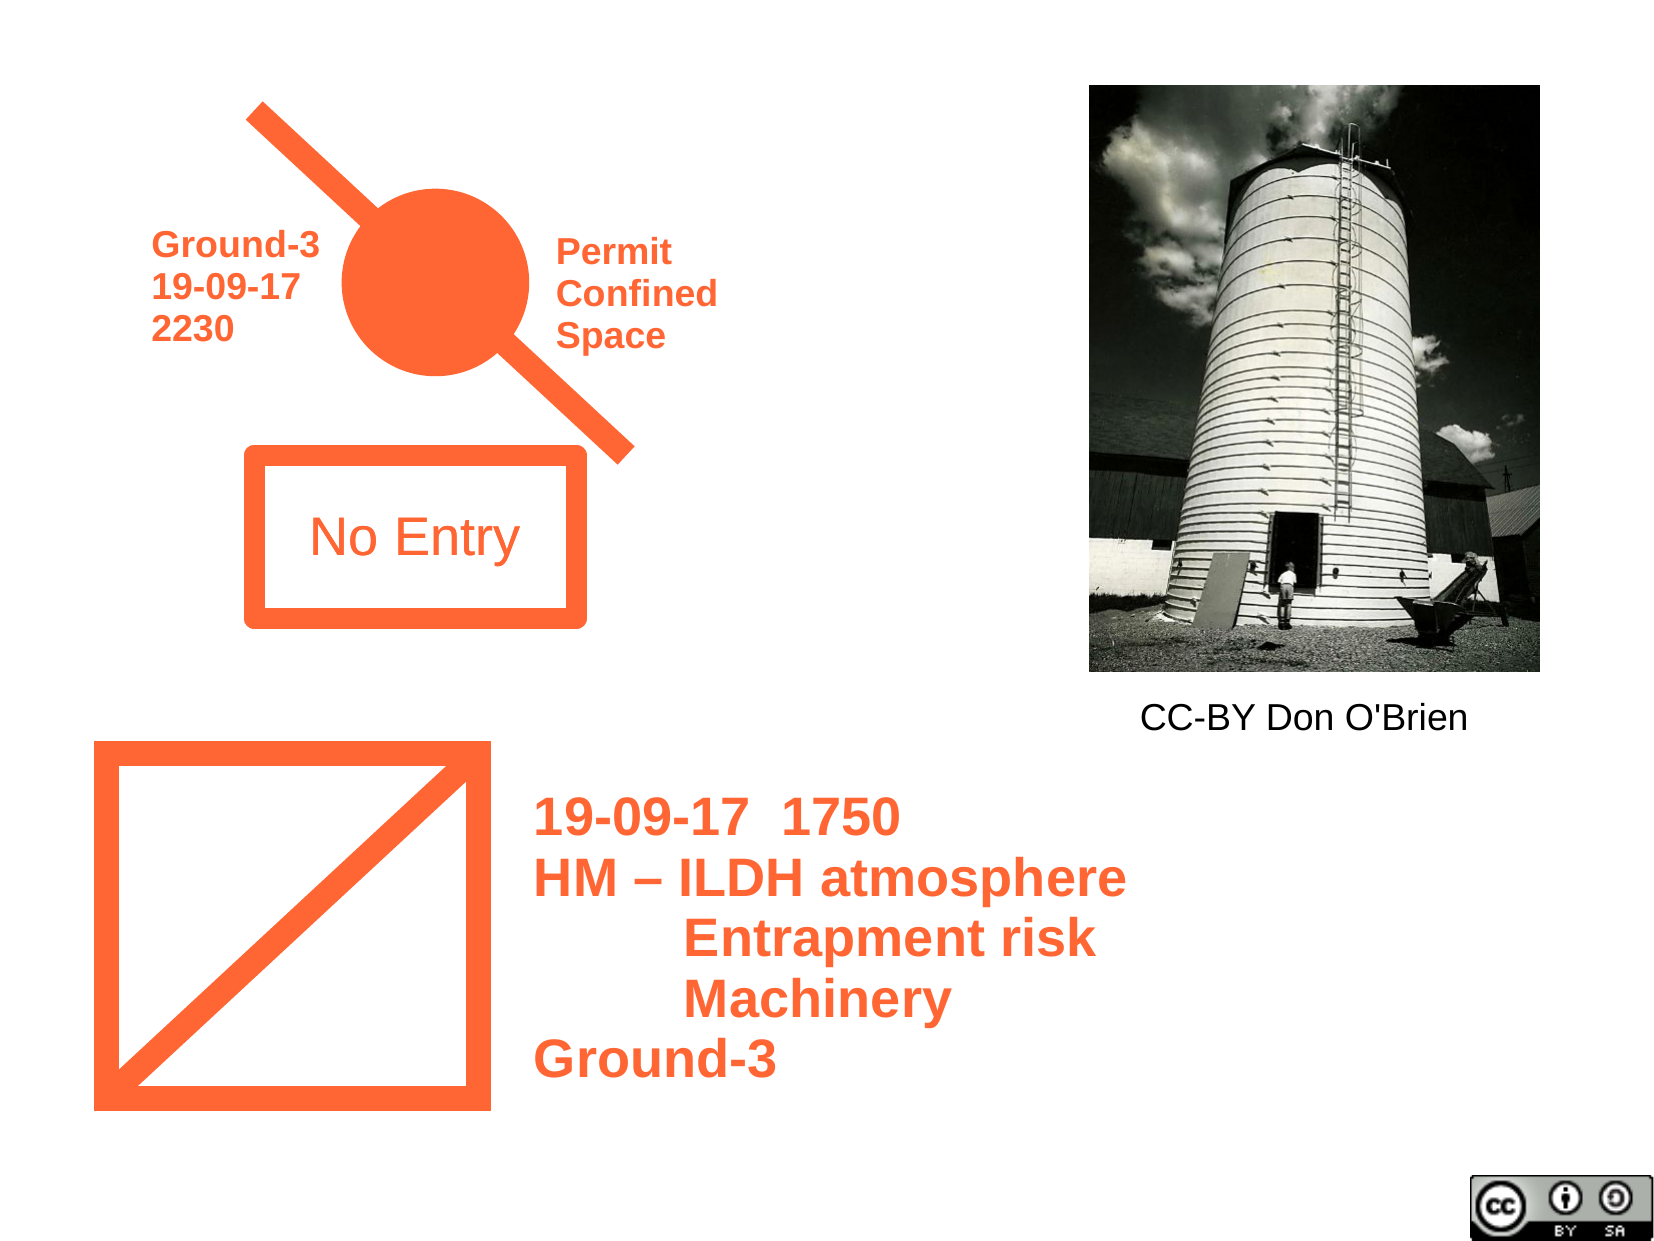

Ground-3
19-09-17
2230
Permit
Confined
Space
No Entry
No Entry
CC-BY Don O'Brien
19-09-17 1750
HM – ILDH atmosphere
 Entrapment risk
 Machinery
Ground-3